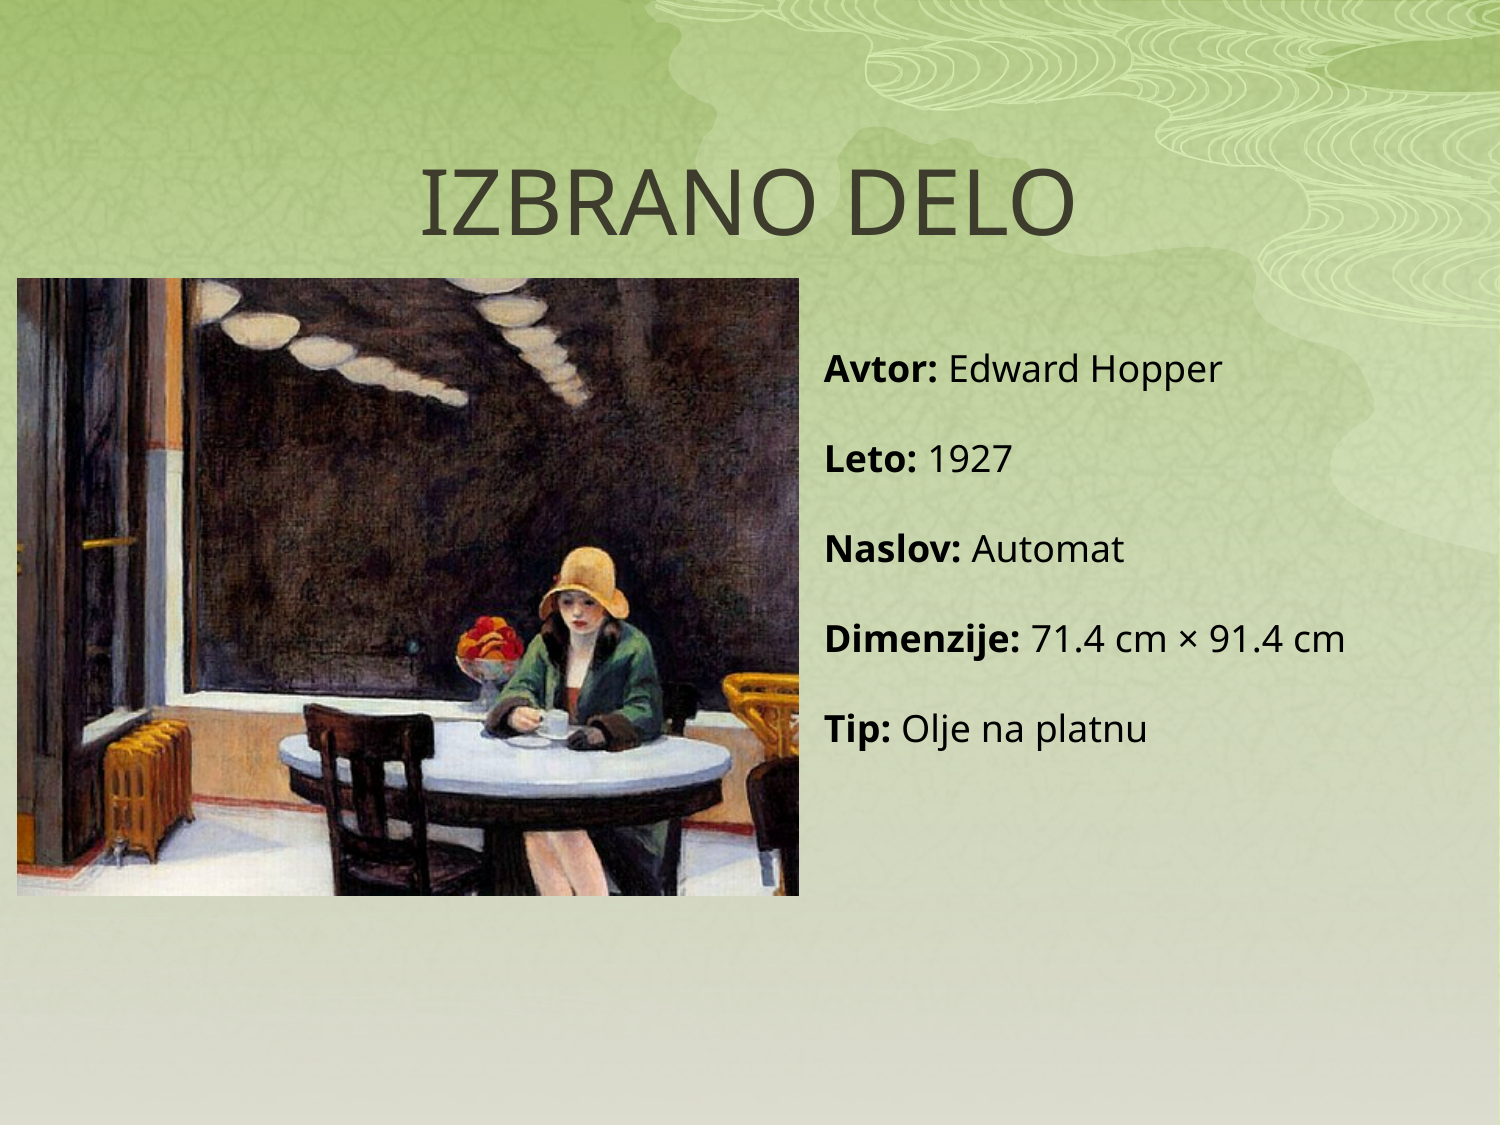

# IZBRANO DELO
Avtor: Edward Hopper
Leto: 1927
Naslov: Automat
Dimenzije: 71.4 cm × 91.4 cm
Tip: Olje na platnu